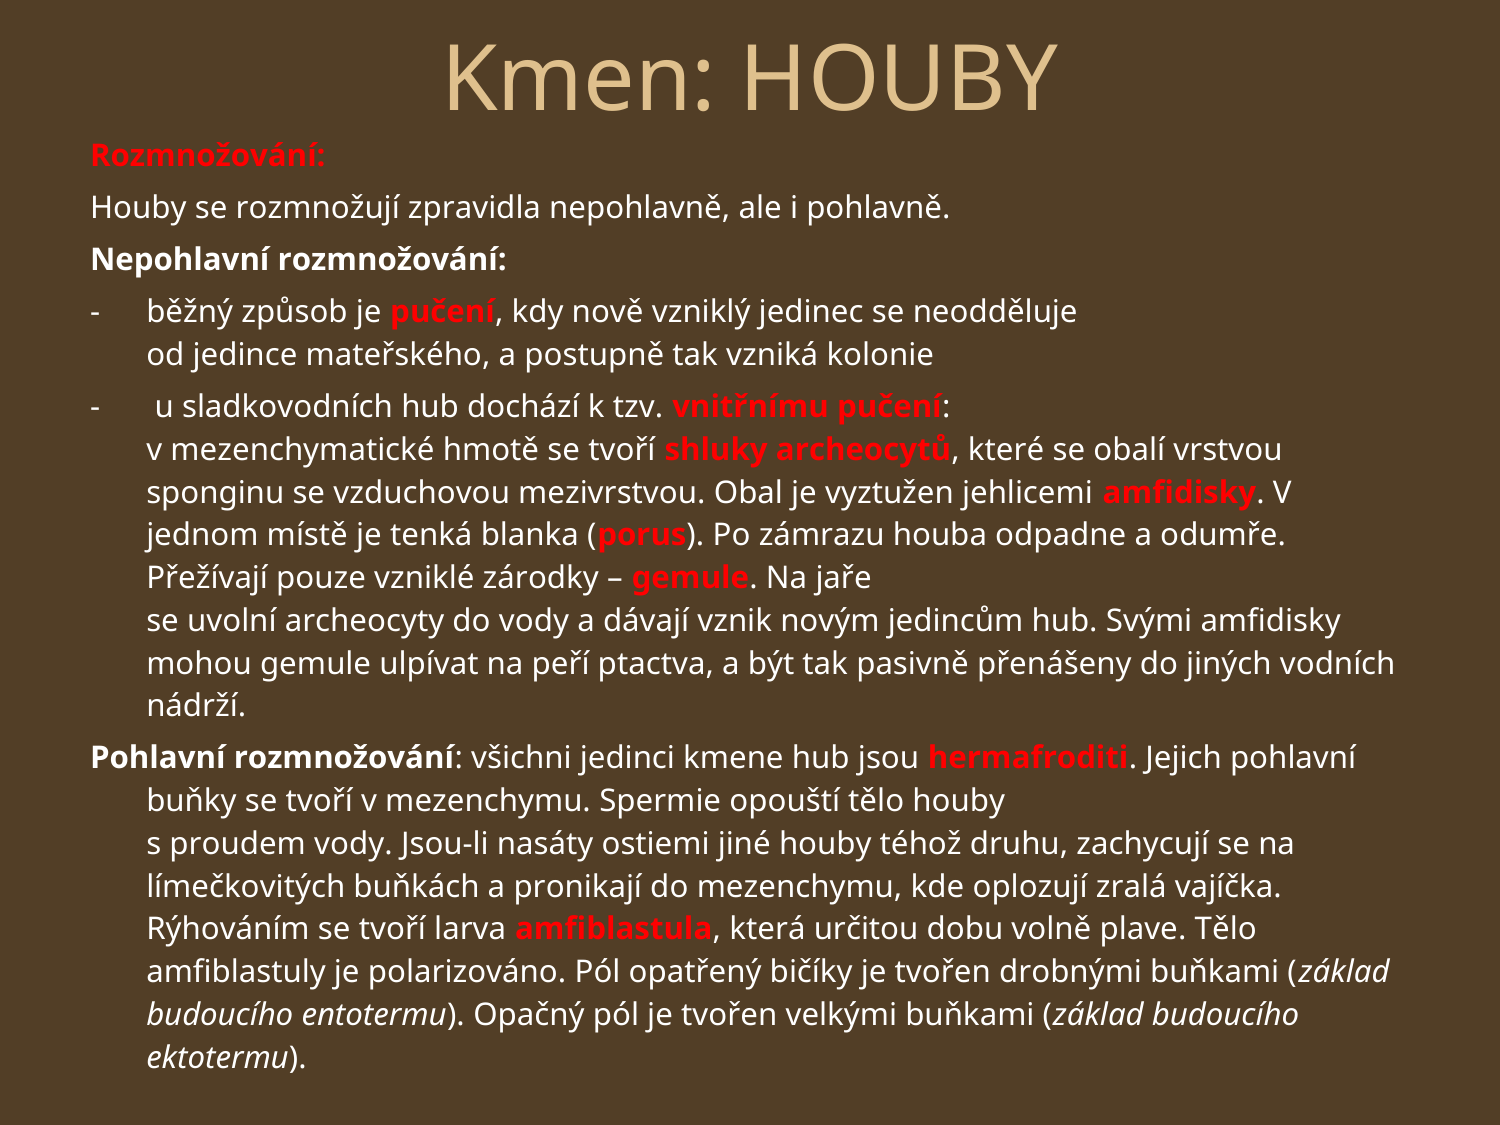

# Kmen: HOUBY
Rozmnožování:
Houby se rozmnožují zpravidla nepohlavně, ale i pohlavně.
Nepohlavní rozmnožování:
běžný způsob je pučení, kdy nově vzniklý jedinec se neodděluje
od jedince mateřského, a postupně tak vzniká kolonie
 u sladkovodních hub dochází k tzv. vnitřnímu pučení:
v mezenchymatické hmotě se tvoří shluky archeocytů, které se obalí vrstvou sponginu se vzduchovou mezivrstvou. Obal je vyztužen jehlicemi amfidisky. V jednom místě je tenká blanka (porus). Po zámrazu houba odpadne a odumře. Přežívají pouze vzniklé zárodky – gemule. Na jaře
se uvolní archeocyty do vody a dávají vznik novým jedincům hub. Svými amfidisky mohou gemule ulpívat na peří ptactva, a být tak pasivně přenášeny do jiných vodních nádrží.
Pohlavní rozmnožování: všichni jedinci kmene hub jsou hermafroditi. Jejich pohlavní buňky se tvoří v mezenchymu. Spermie opouští tělo houby
s proudem vody. Jsou-li nasáty ostiemi jiné houby téhož druhu, zachycují se na límečkovitých buňkách a pronikají do mezenchymu, kde oplozují zralá vajíčka. Rýhováním se tvoří larva amfiblastula, která určitou dobu volně plave. Tělo amfiblastuly je polarizováno. Pól opatřený bičíky je tvořen drobnými buňkami (základ budoucího entotermu). Opačný pól je tvořen velkými buňkami (základ budoucího ektotermu).